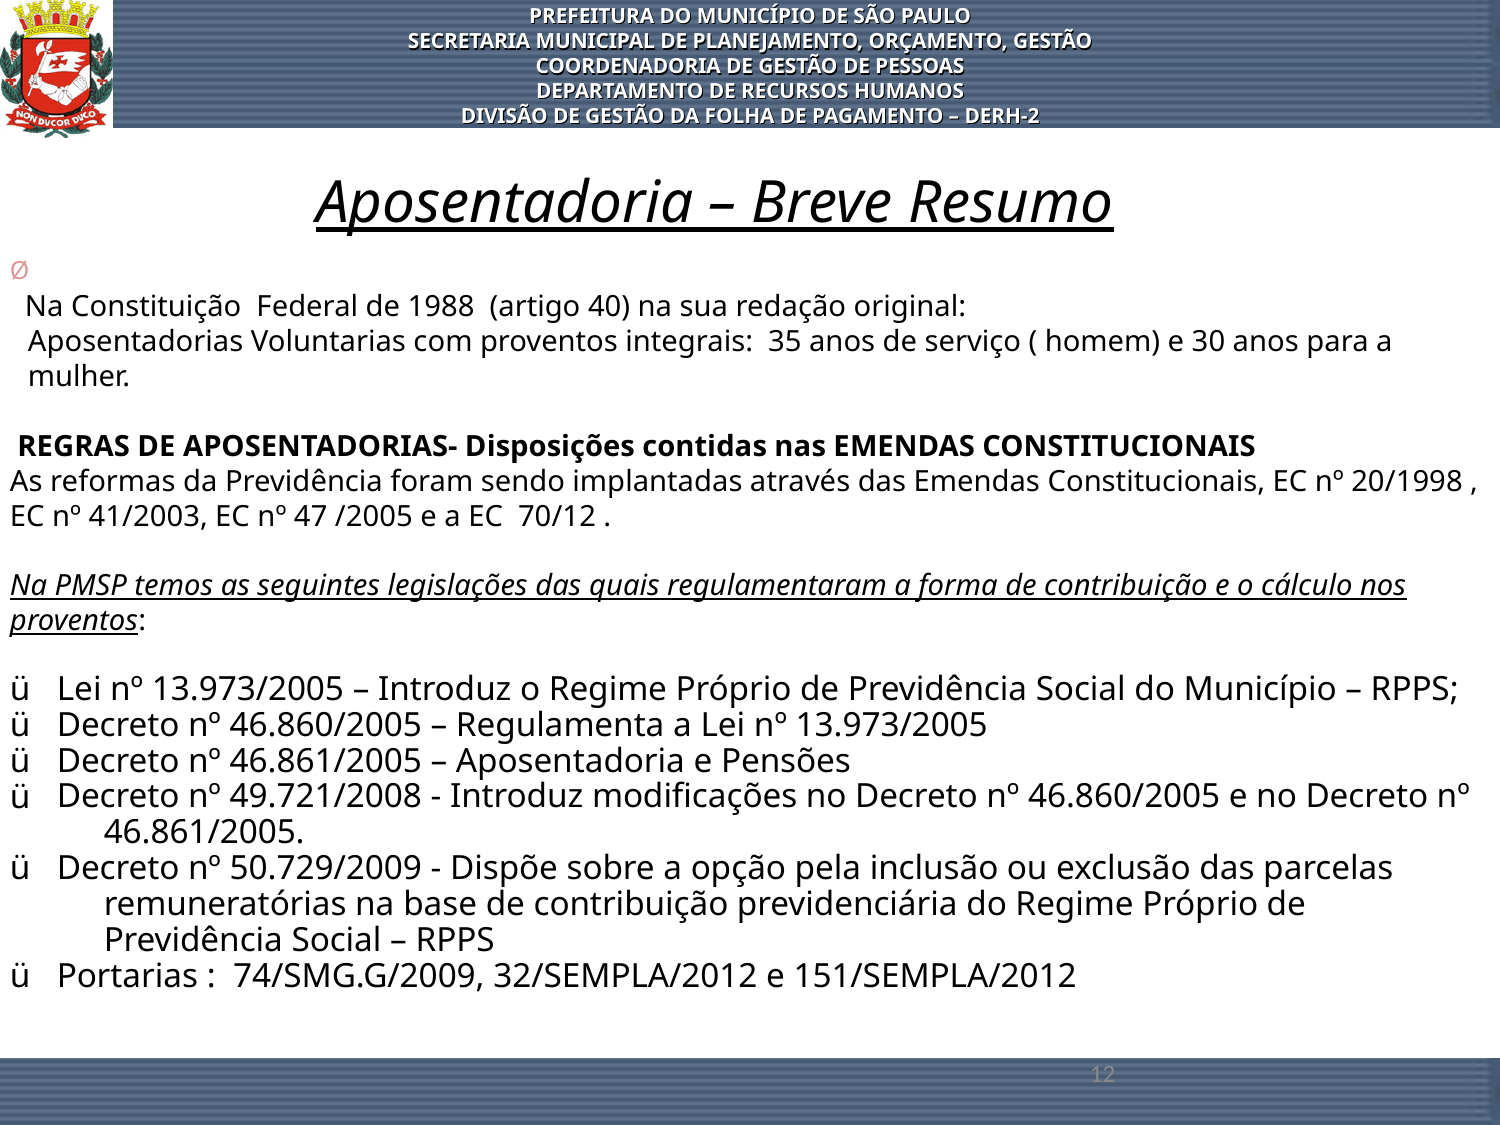

PREFEITURA DO MUNICÍPIO DE SÃO PAULO
SECRETARIA MUNICIPAL DE PLANEJAMENTO, ORÇAMENTO, GESTÃO
COORDENADORIA DE GESTÃO DE PESSOAS
DEPARTAMENTO DE RECURSOS HUMANOS
DIVISÃO DE GESTÃO DA FOLHA DE PAGAMENTO – DERH-2
Aposentadoria – Breve Resumo
 Na Constituição Federal de 1988 (artigo 40) na sua redação original:
Aposentadorias Voluntarias com proventos integrais: 35 anos de serviço ( homem) e 30 anos para a mulher.
 REGRAS DE APOSENTADORIAS- Disposições contidas nas EMENDAS CONSTITUCIONAIS
As reformas da Previdência foram sendo implantadas através das Emendas Constitucionais, EC nº 20/1998 , EC nº 41/2003, EC nº 47 /2005 e a EC 70/12 .
Na PMSP temos as seguintes legislações das quais regulamentaram a forma de contribuição e o cálculo nos proventos:
Lei nº 13.973/2005 – Introduz o Regime Próprio de Previdência Social do Município – RPPS;
Decreto nº 46.860/2005 – Regulamenta a Lei nº 13.973/2005
Decreto nº 46.861/2005 – Aposentadoria e Pensões
Decreto nº 49.721/2008 - Introduz modificações no Decreto nº 46.860/2005 e no Decreto nº 46.861/2005.
Decreto nº 50.729/2009 - Dispõe sobre a opção pela inclusão ou exclusão das parcelas remuneratórias na base de contribuição previdenciária do Regime Próprio de Previdência Social – RPPS
Portarias : 74/SMG.G/2009, 32/SEMPLA/2012 e 151/SEMPLA/2012